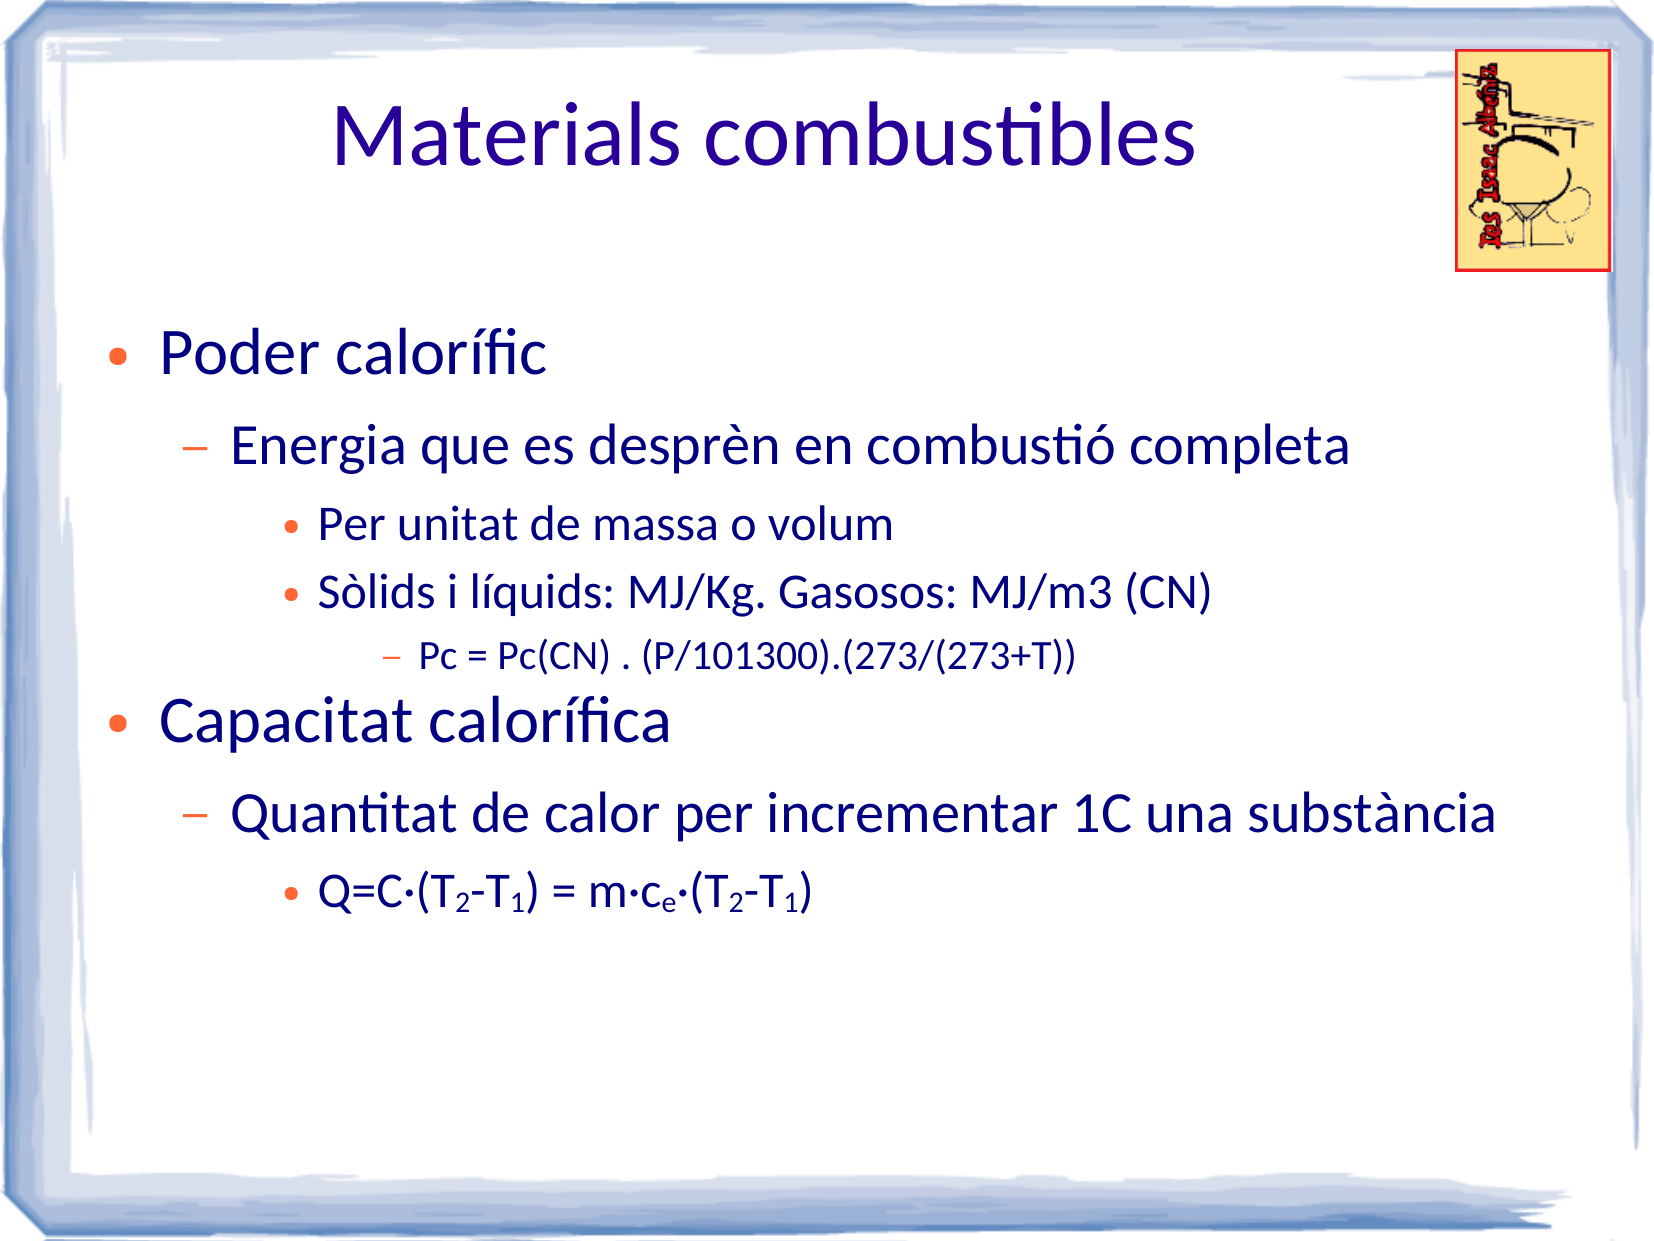

# Materials combustibles
Poder calorífic
Energia que es desprèn en combustió completa
Per unitat de massa o volum
Sòlids i líquids: MJ/Kg. Gasosos: MJ/m3 (CN)
Pc = Pc(CN) . (P/101300).(273/(273+T))
Capacitat calorífica
Quantitat de calor per incrementar 1C una substància
Q=C·(T2-T1) = m·ce·(T2-T1)